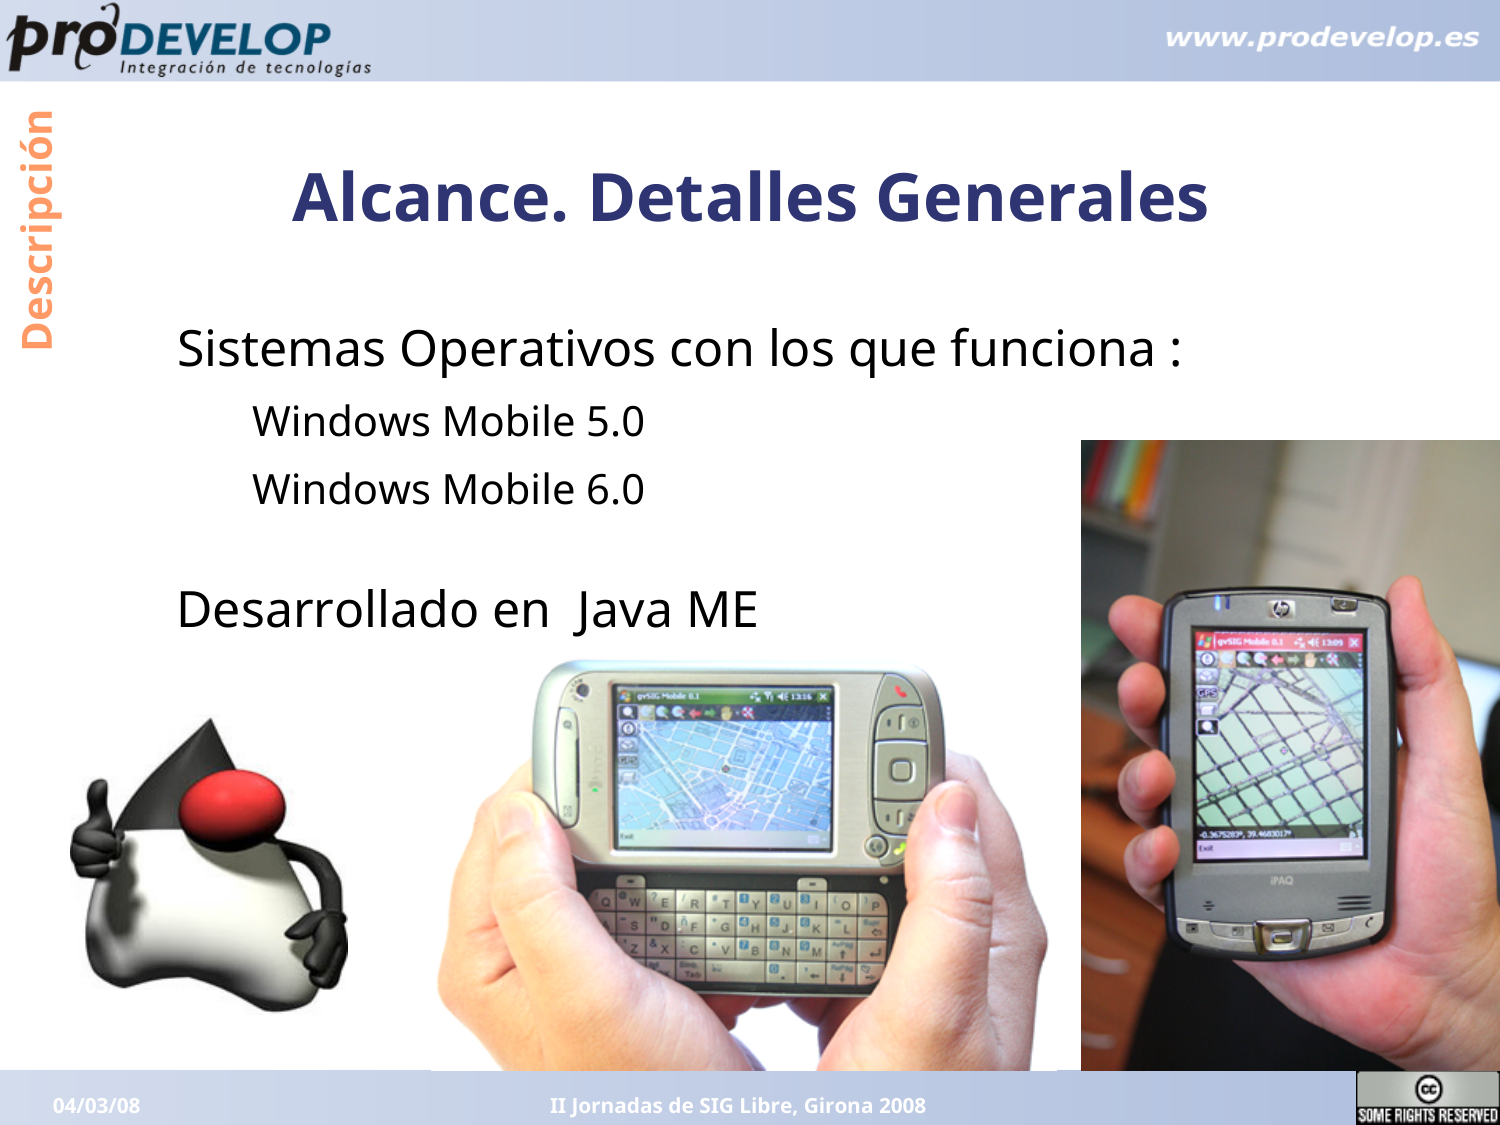

# Alcance. Detalles Generales
Descripción
Sistemas Operativos con los que funciona :
Windows Mobile 5.0
Windows Mobile 6.0
Desarrollado en Java ME
25/10/2006
6
Plan Difusión Interna gvSIG v. 2.0